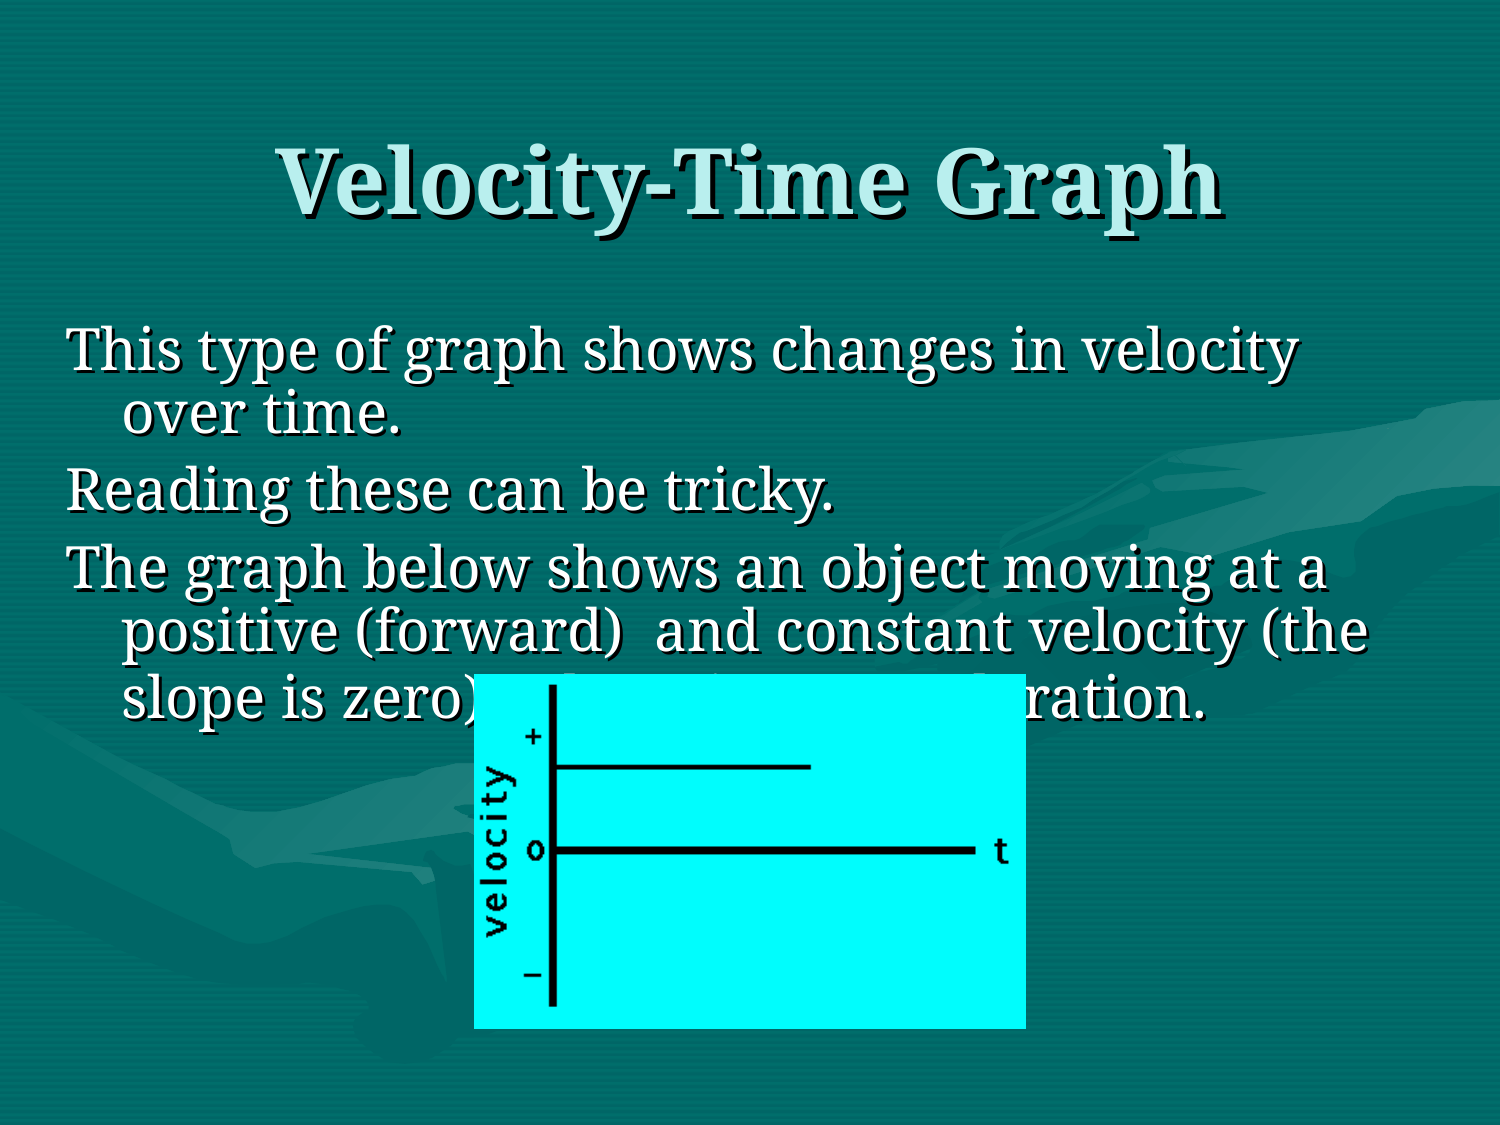

# Velocity-Time Graph
This type of graph shows changes in velocity over time.
Reading these can be tricky.
The graph below shows an object moving at a positive (forward) and constant velocity (the slope is zero). There is no acceleration.